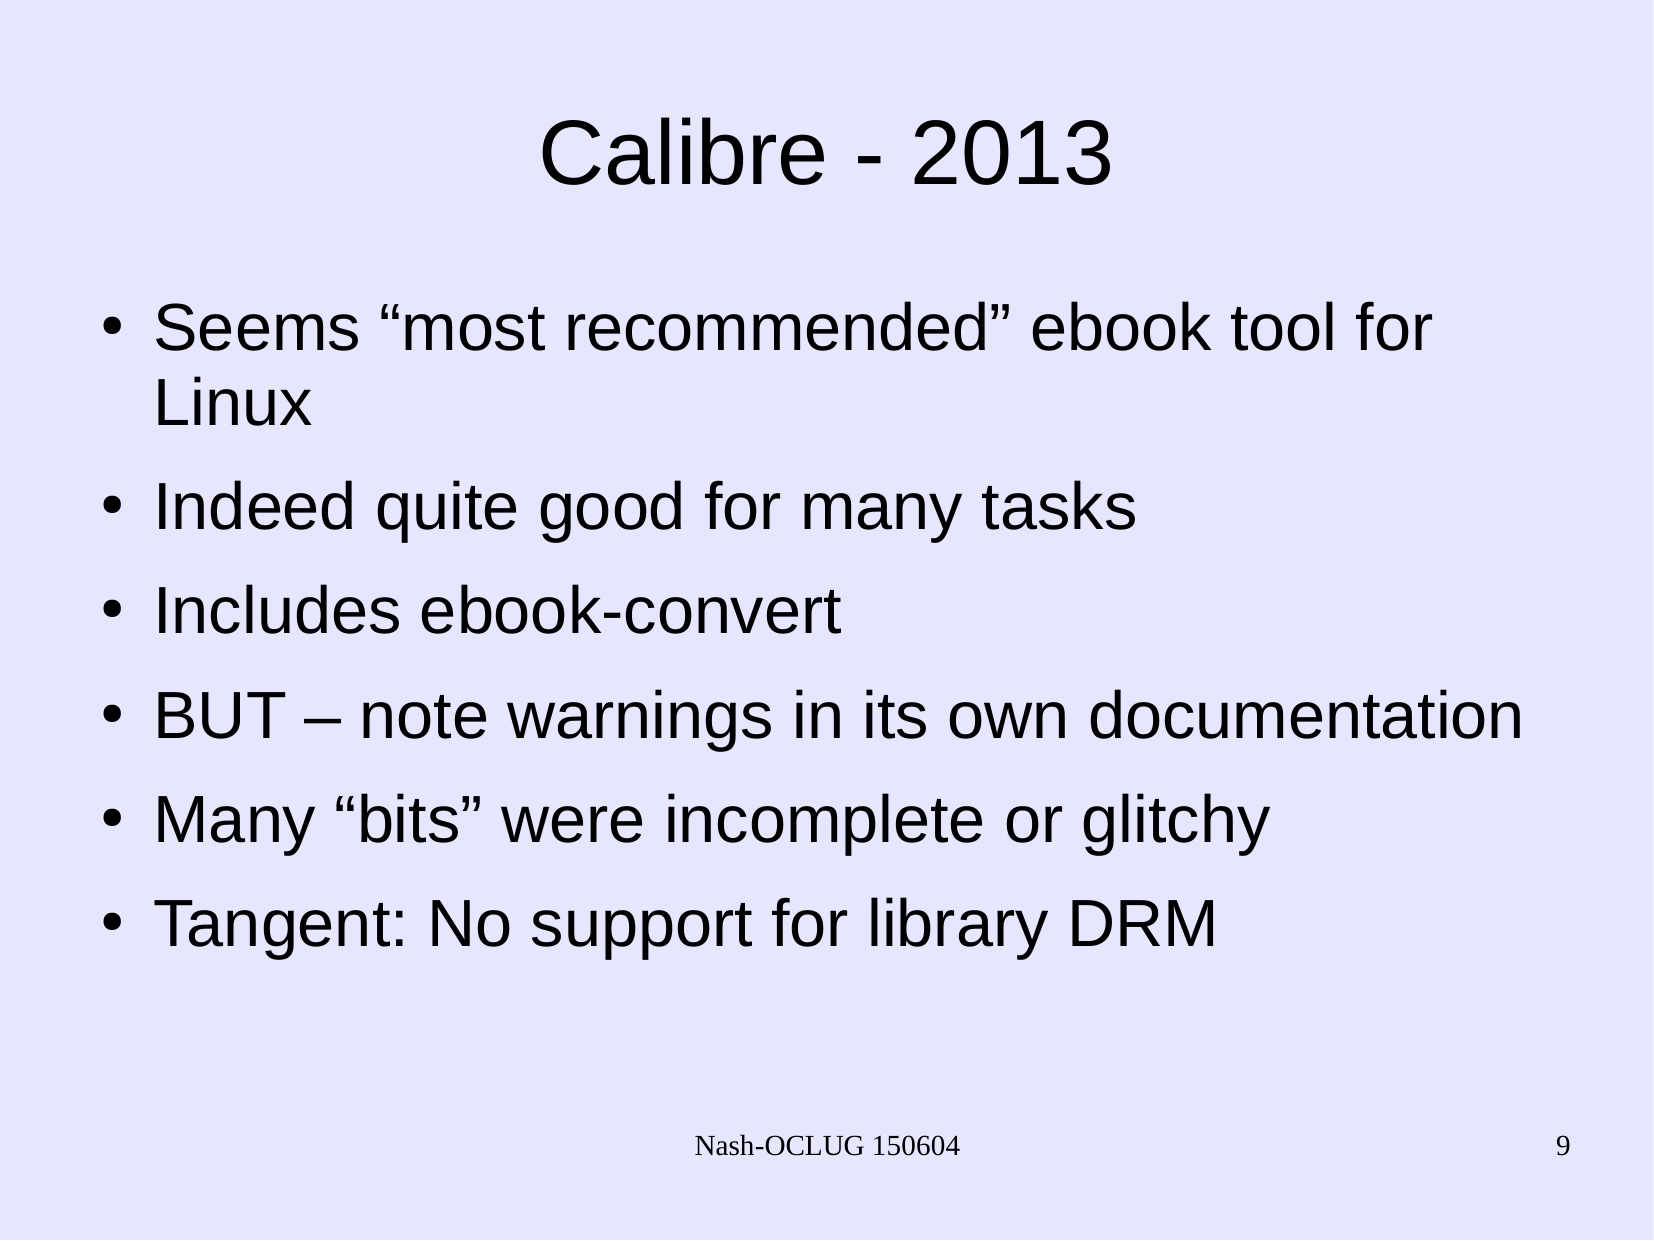

# Calibre - 2013
Seems “most recommended” ebook tool for Linux
Indeed quite good for many tasks
Includes ebook-convert
BUT – note warnings in its own documentation
Many “bits” were incomplete or glitchy
Tangent: No support for library DRM
9